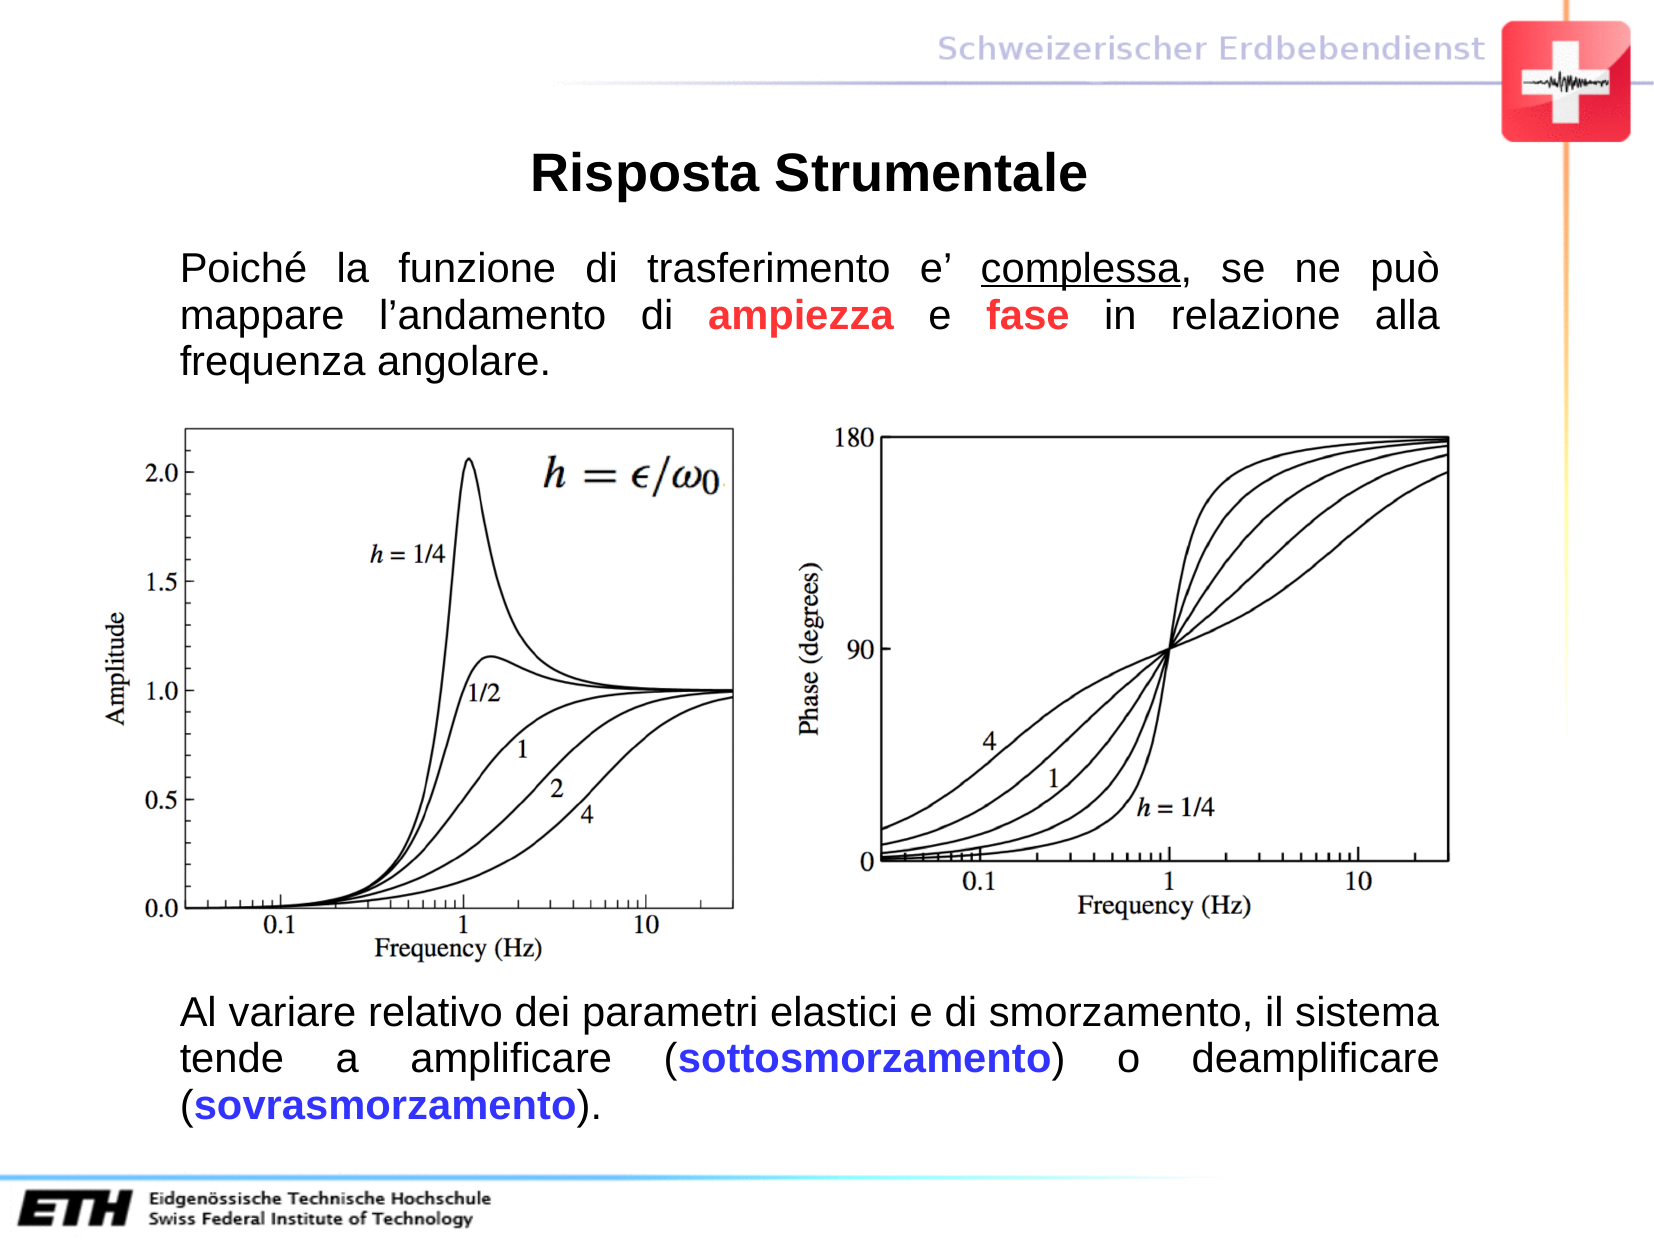

Risposta Strumentale
Poiché la funzione di trasferimento e’ complessa, se ne può mappare l’andamento di ampiezza e fase in relazione alla frequenza angolare.
Al variare relativo dei parametri elastici e di smorzamento, il sistema tende a amplificare (sottosmorzamento) o deamplificare (sovrasmorzamento).